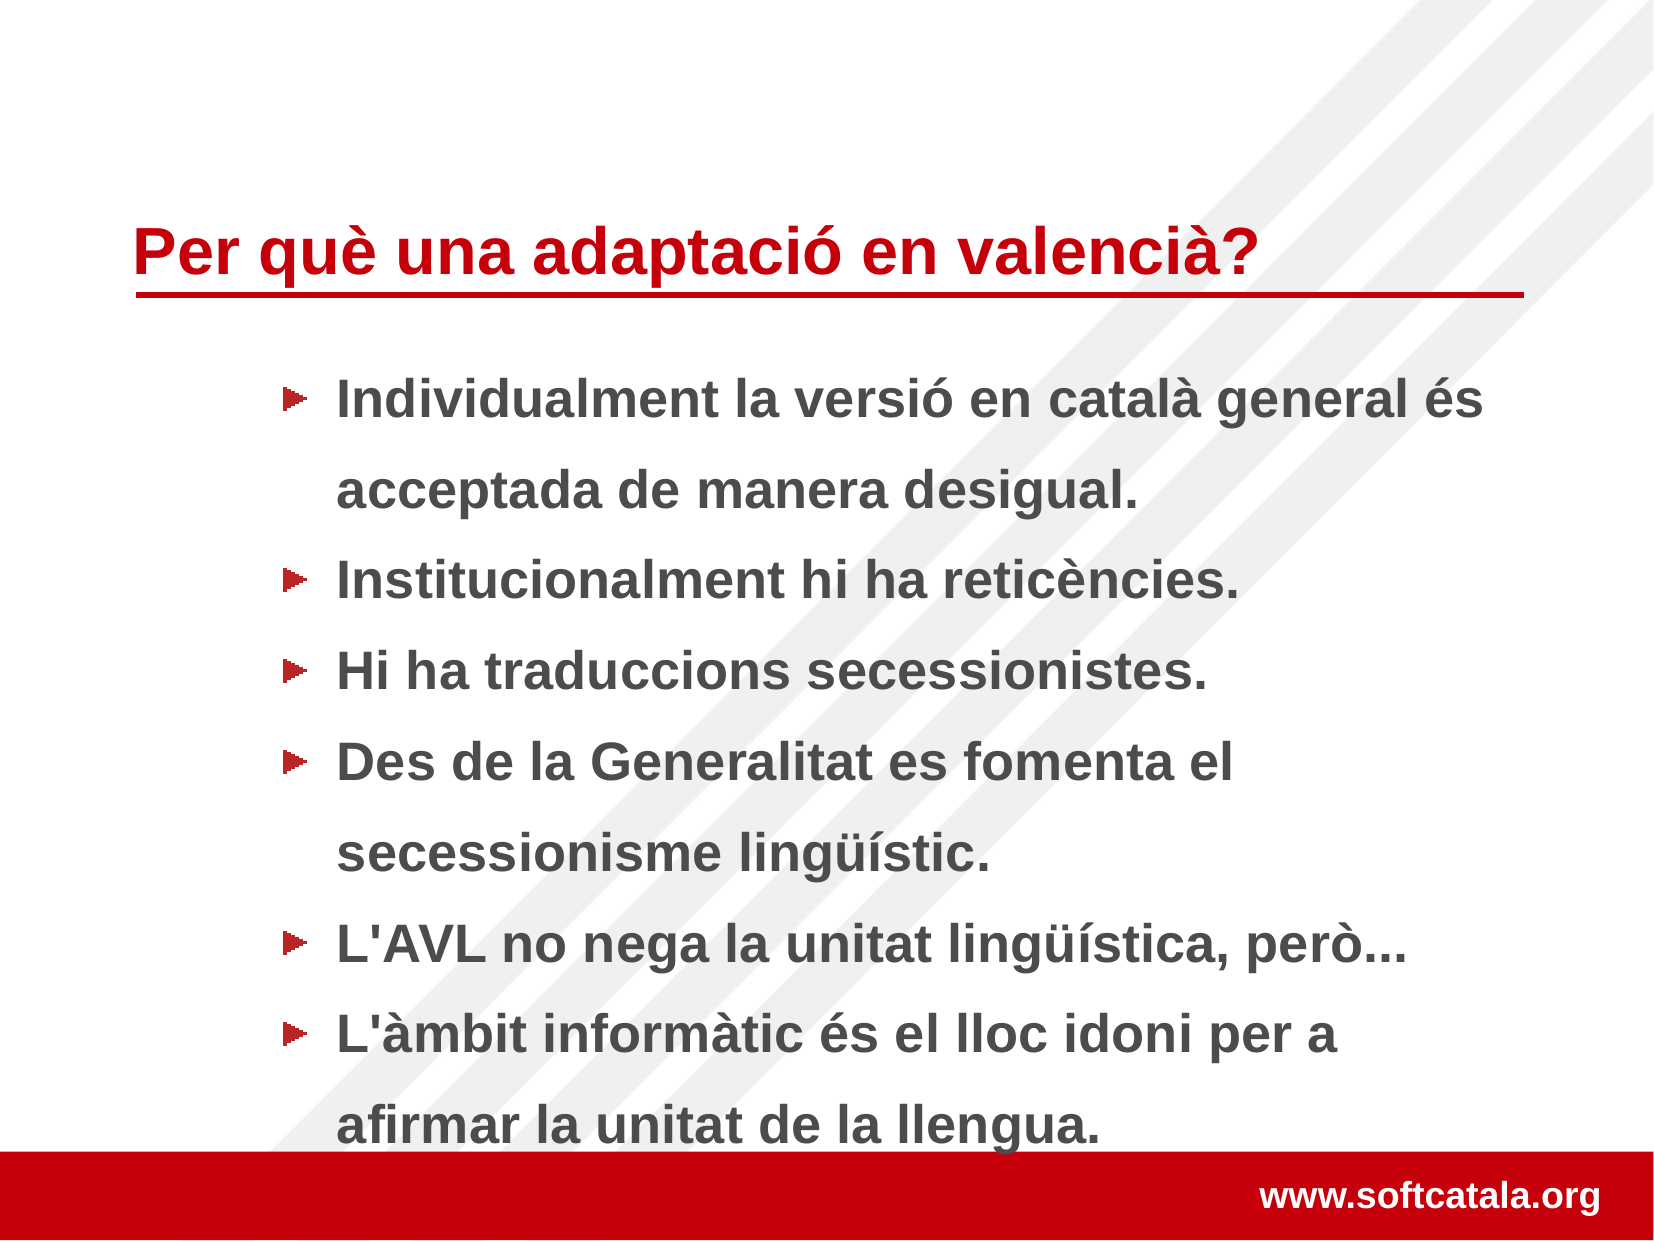

Per què una adaptació en valencià?
Individualment la versió en català general és acceptada de manera desigual.
Institucionalment hi ha reticències.
Hi ha traduccions secessionistes.
Des de la Generalitat es fomenta el secessionisme lingüístic.
L'AVL no nega la unitat lingüística, però...
L'àmbit informàtic és el lloc idoni per a afirmar la unitat de la llengua.
 www.softcatala.org